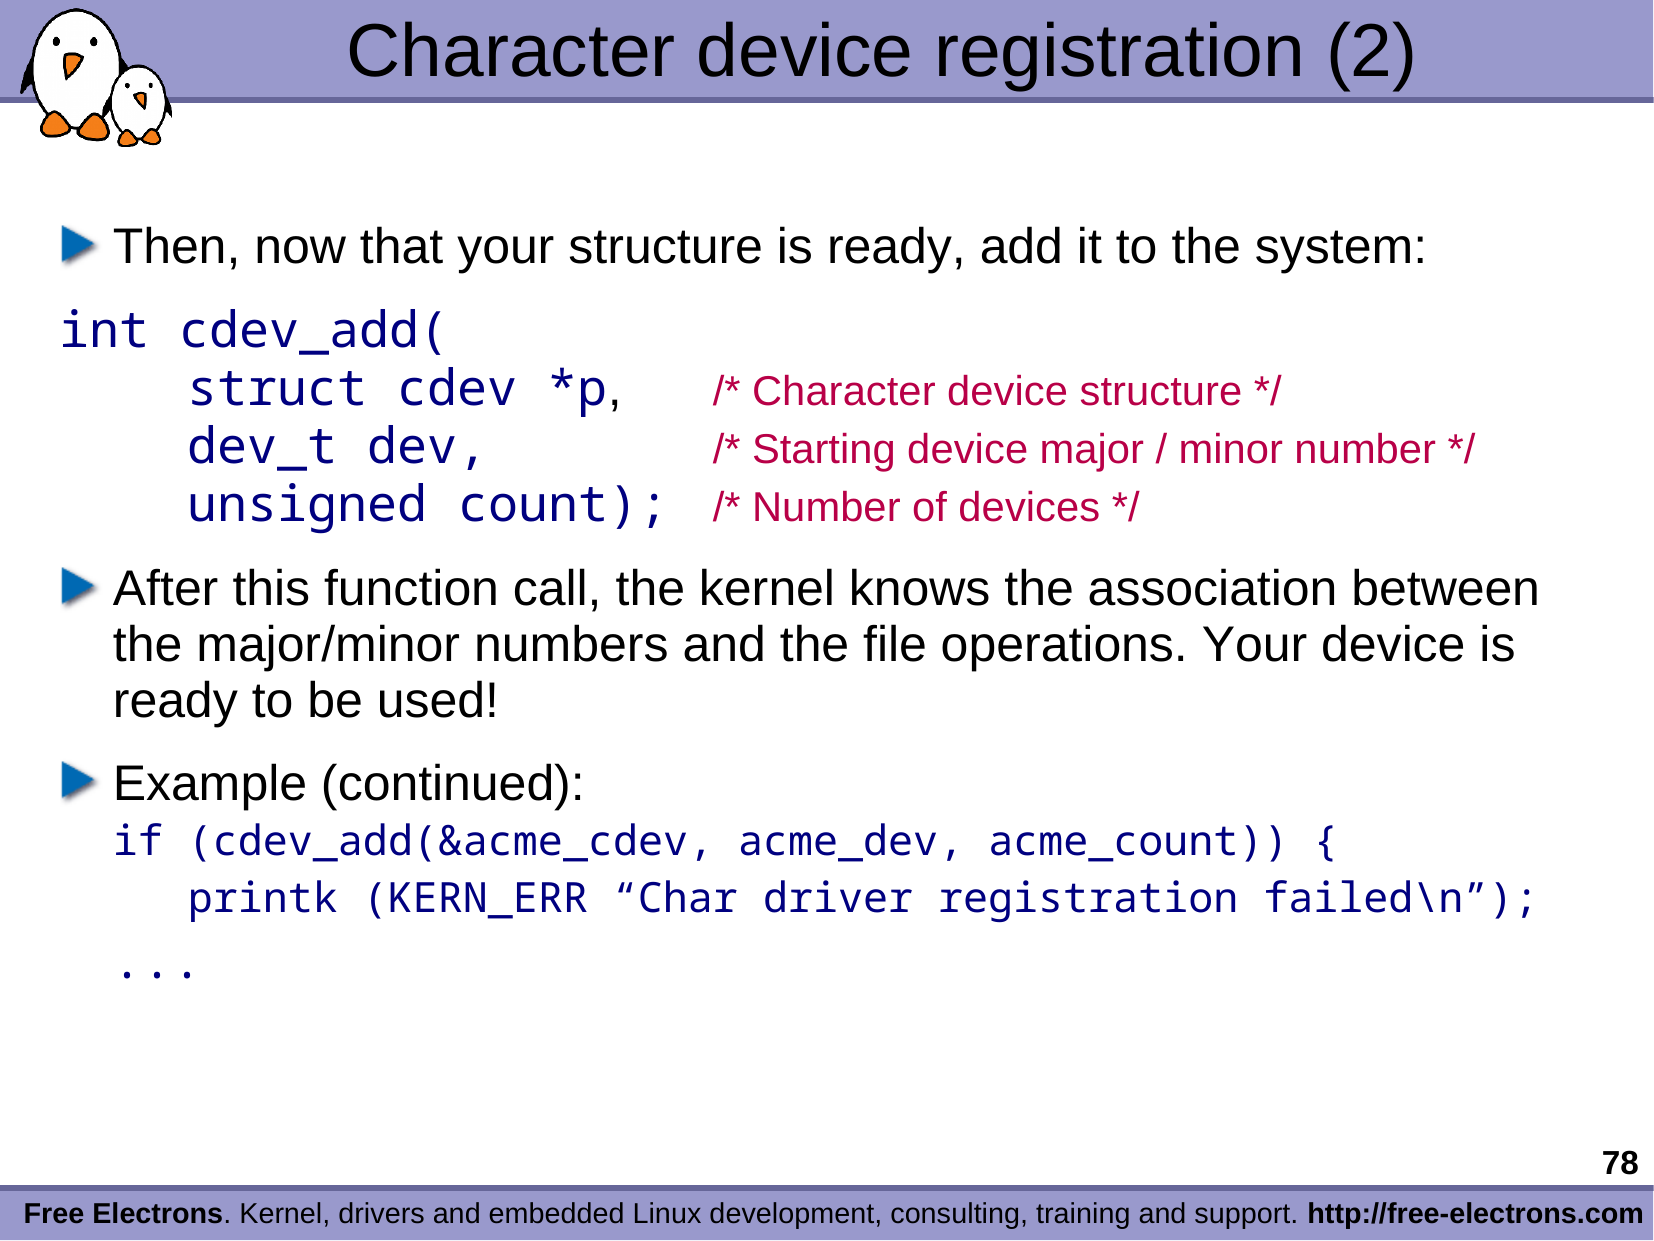

# Character device registration (2)
Then, now that your structure is ready, add it to the system:
int cdev_add(
	struct cdev *p, 		/* Character device structure */
	dev_t dev, 			/* Starting device major / minor number */
	unsigned count); 	/* Number of devices */
After this function call, the kernel knows the association between the major/minor numbers and the file operations. Your device is ready to be used!
Example (continued):
if (cdev_add(&acme_cdev, acme_dev, acme_count)) {
	printk (KERN_ERR “Char driver registration failed\n”);
...